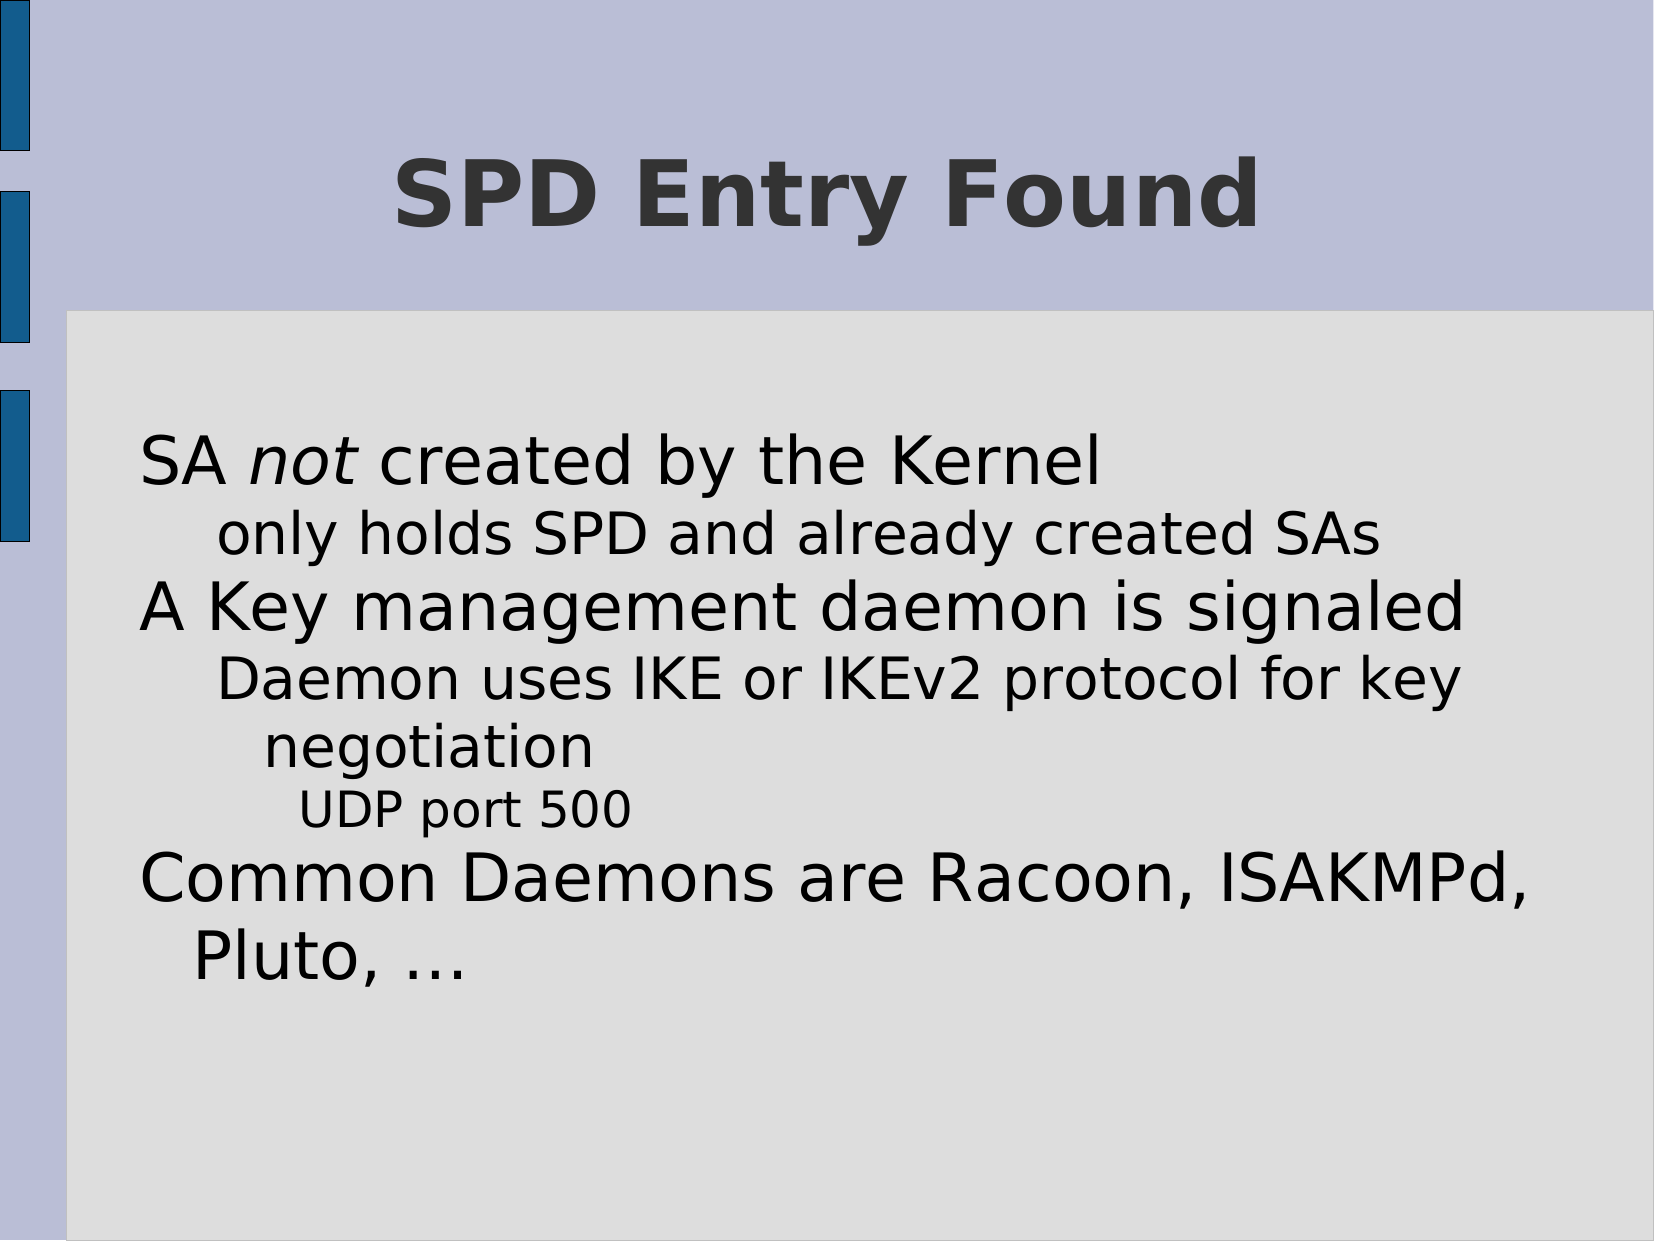

# SPD Entry Found
SA not created by the Kernel
only holds SPD and already created SAs
A Key management daemon is signaled
Daemon uses IKE or IKEv2 protocol for key negotiation
UDP port 500
Common Daemons are Racoon, ISAKMPd, Pluto, …